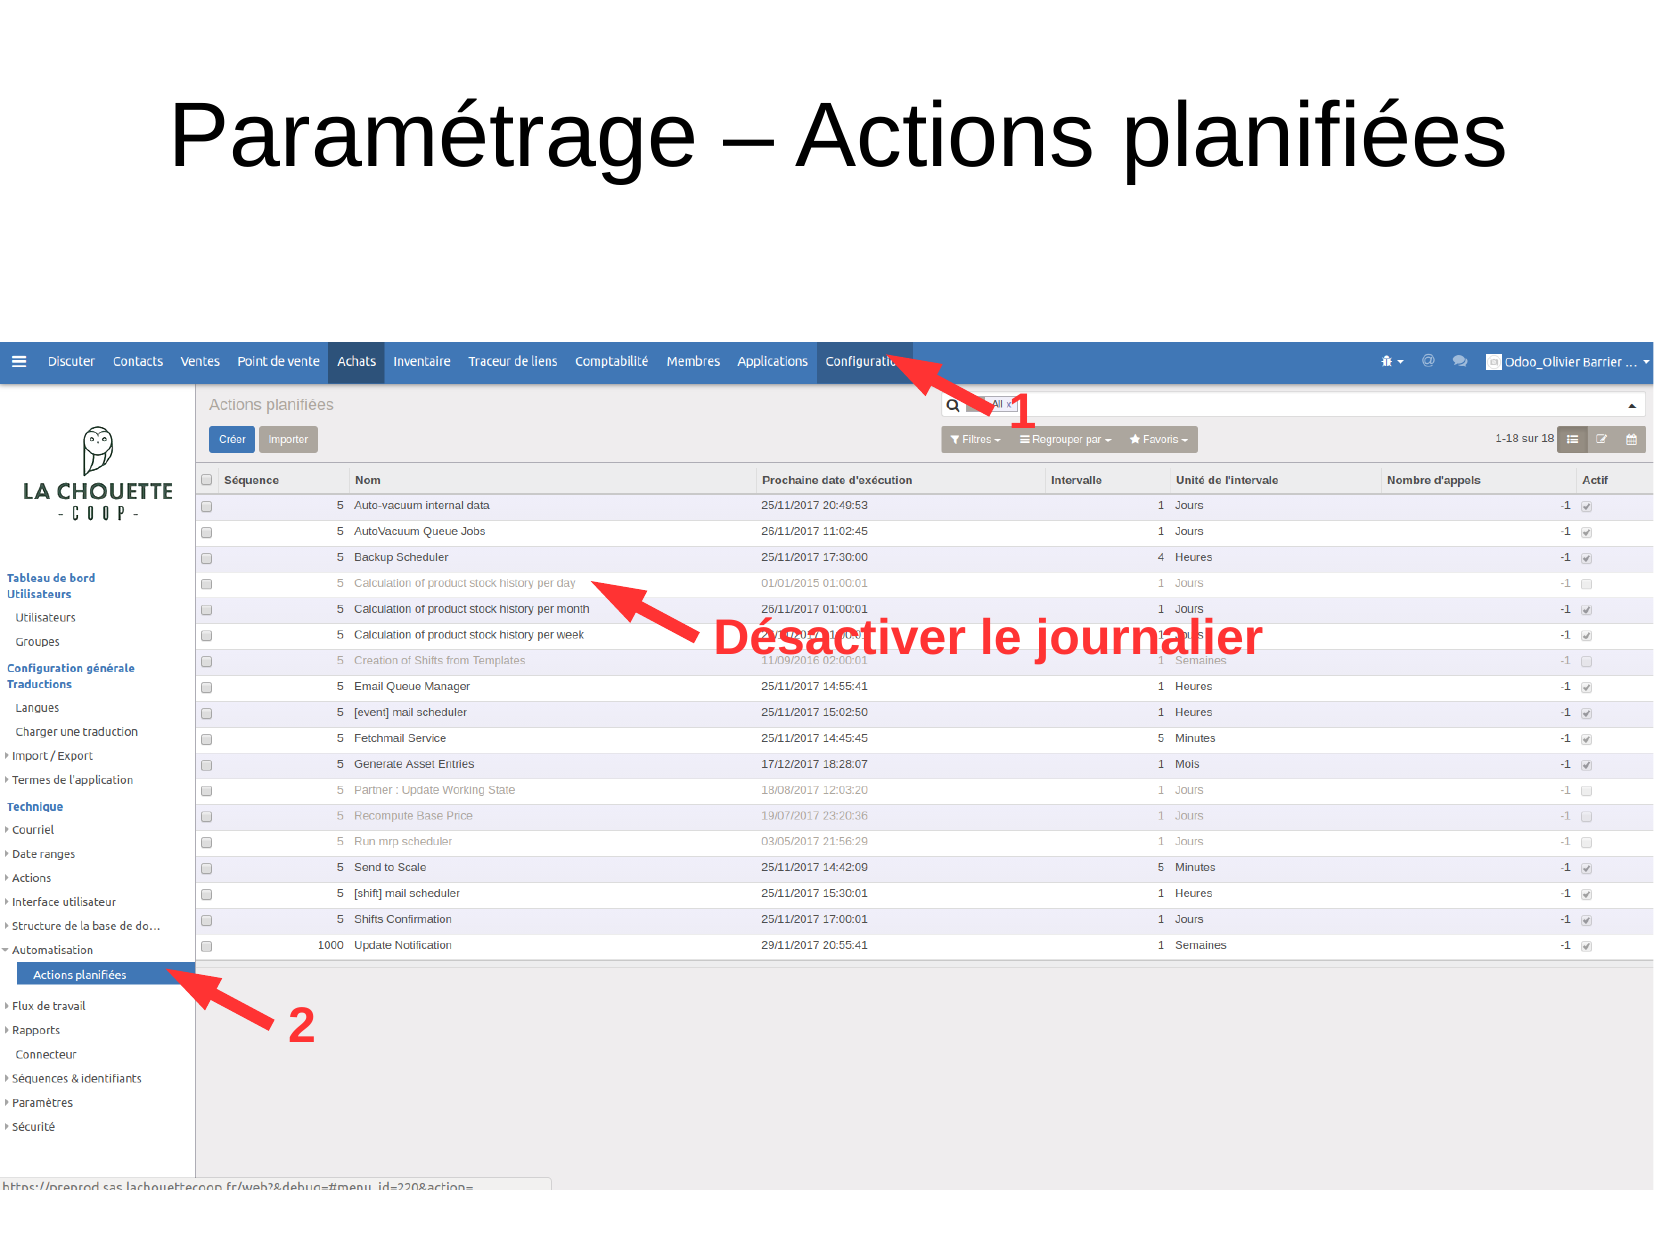

# Paramétrage – Actions planifiées
1
Désactiver le journalier
2